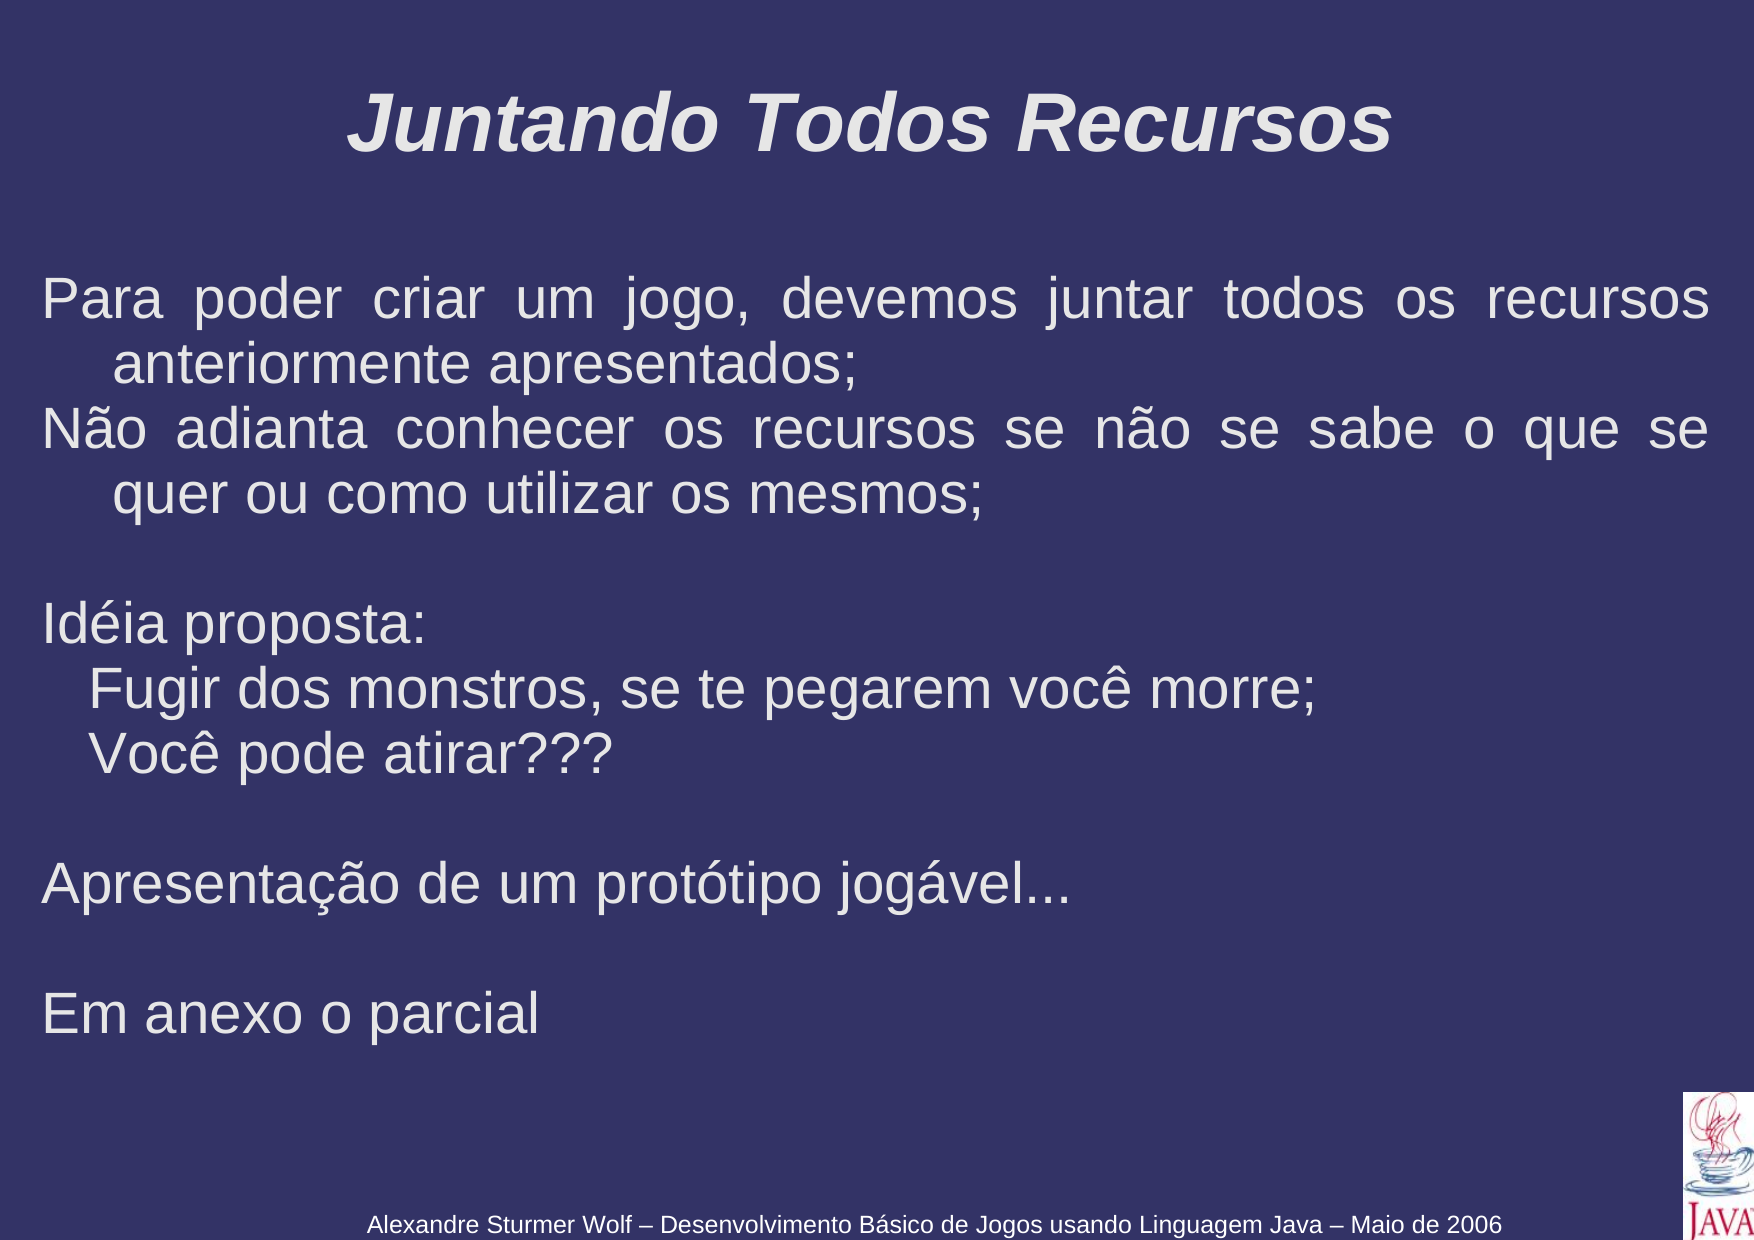

# Juntando Todos Recursos
Para poder criar um jogo, devemos juntar todos os recursos anteriormente apresentados;
Não adianta conhecer os recursos se não se sabe o que se quer ou como utilizar os mesmos;
Idéia proposta:
Fugir dos monstros, se te pegarem você morre;
Você pode atirar???
Apresentação de um protótipo jogável...
Em anexo o parcial